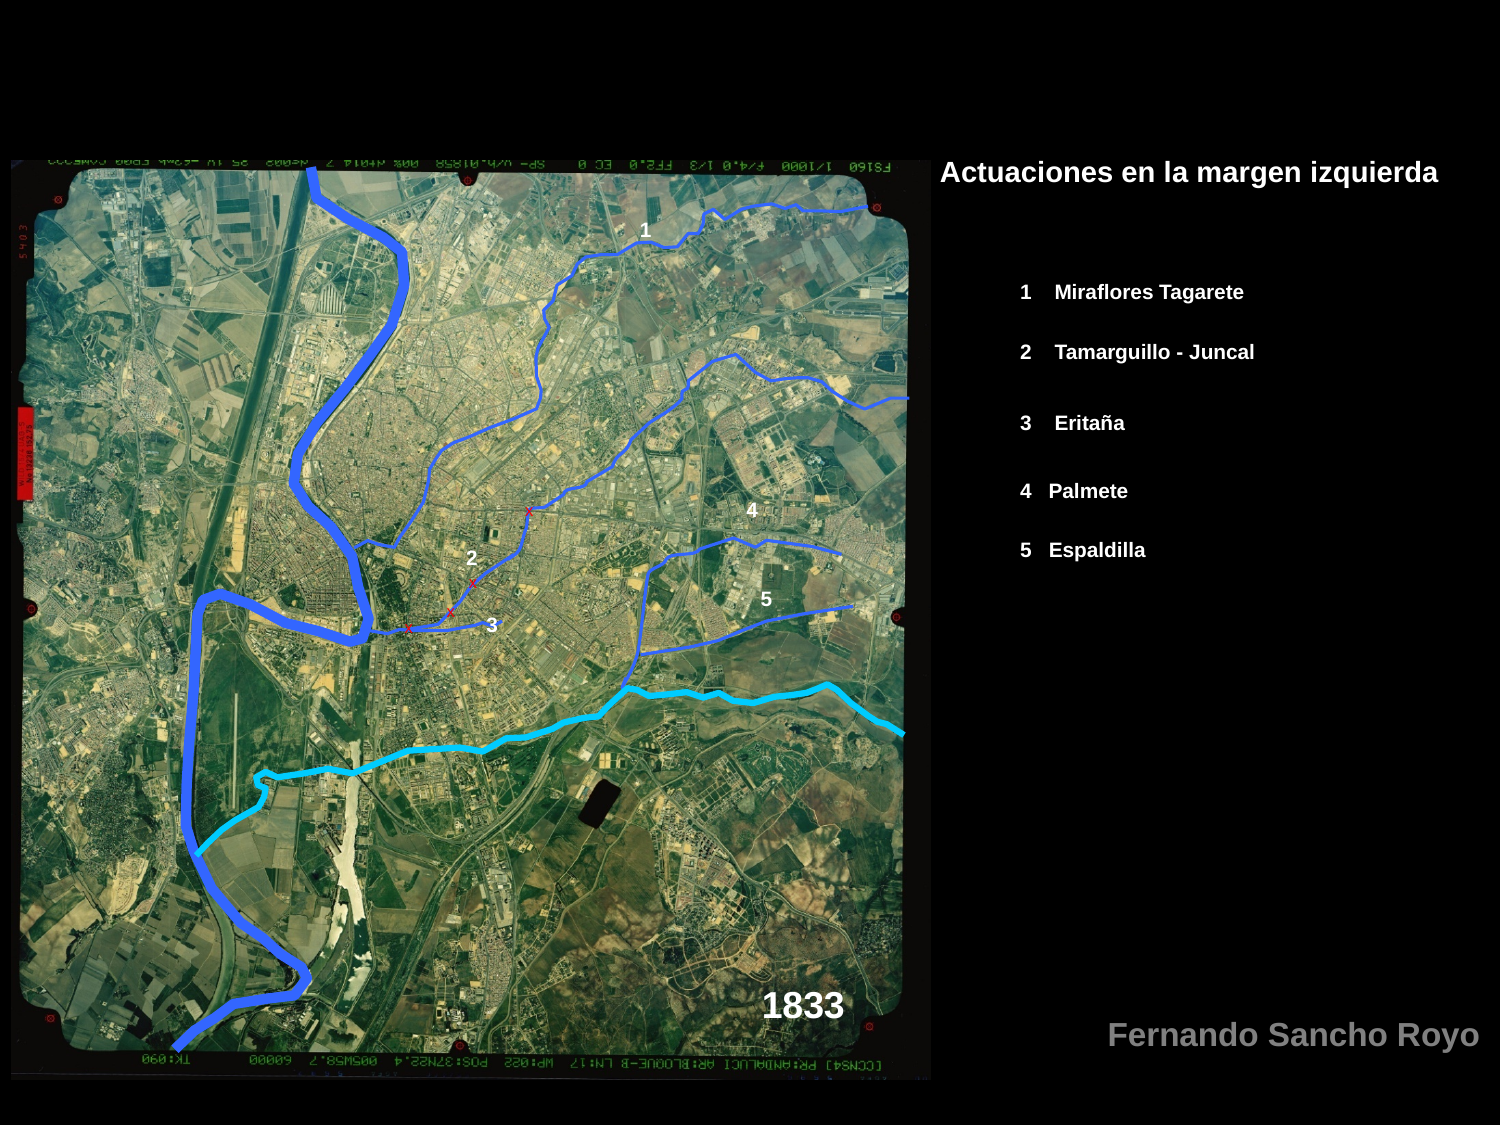

Actuaciones en la margen izquierda
1
1 Miraflores Tagarete
2 Tamarguillo - Juncal
3 Eritaña
4 Palmete
4
x
5 Espaldilla
2
x
x
5
x
3
1833
Fernando Sancho Royo